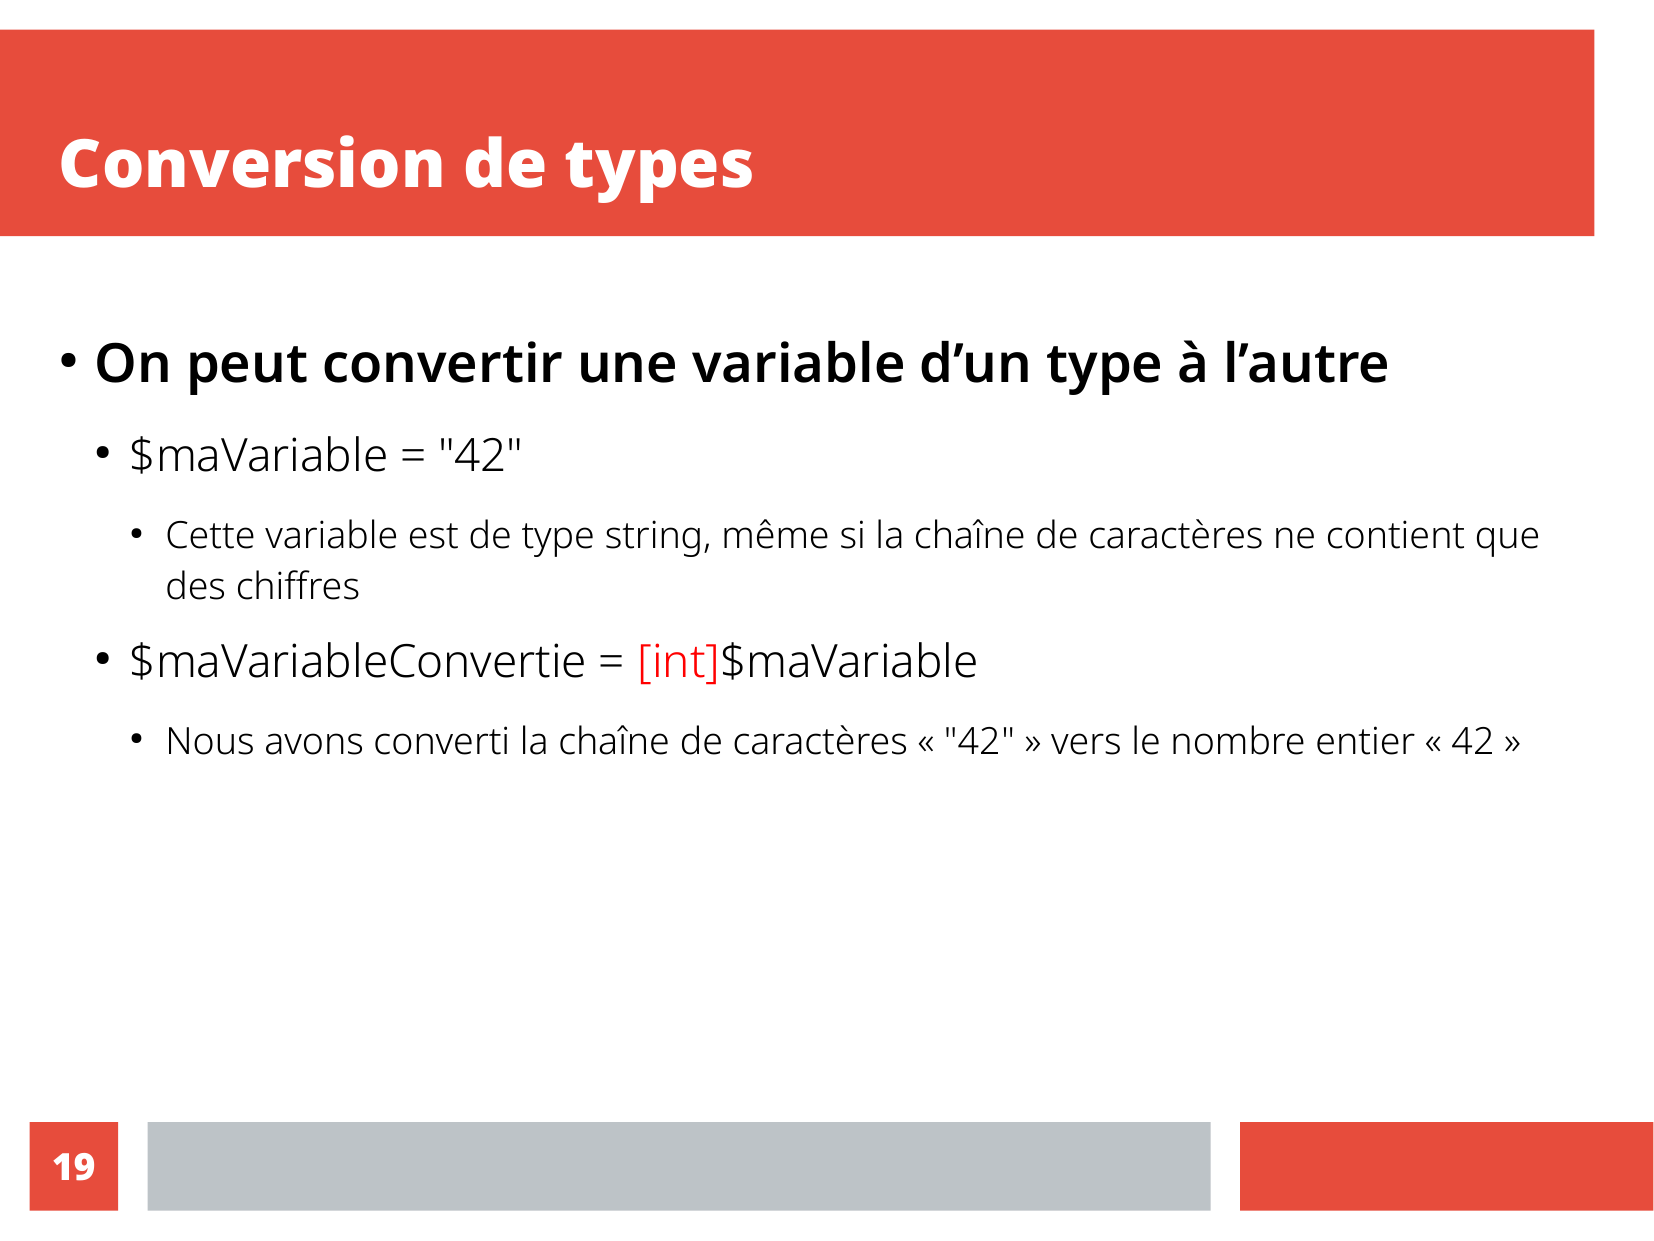

# Conversion de types
On peut convertir une variable d’un type à l’autre
$maVariable = "42"
Cette variable est de type string, même si la chaîne de caractères ne contient que des chiffres
$maVariableConvertie = [int]$maVariable
Nous avons converti la chaîne de caractères « "42" » vers le nombre entier « 42 »
19